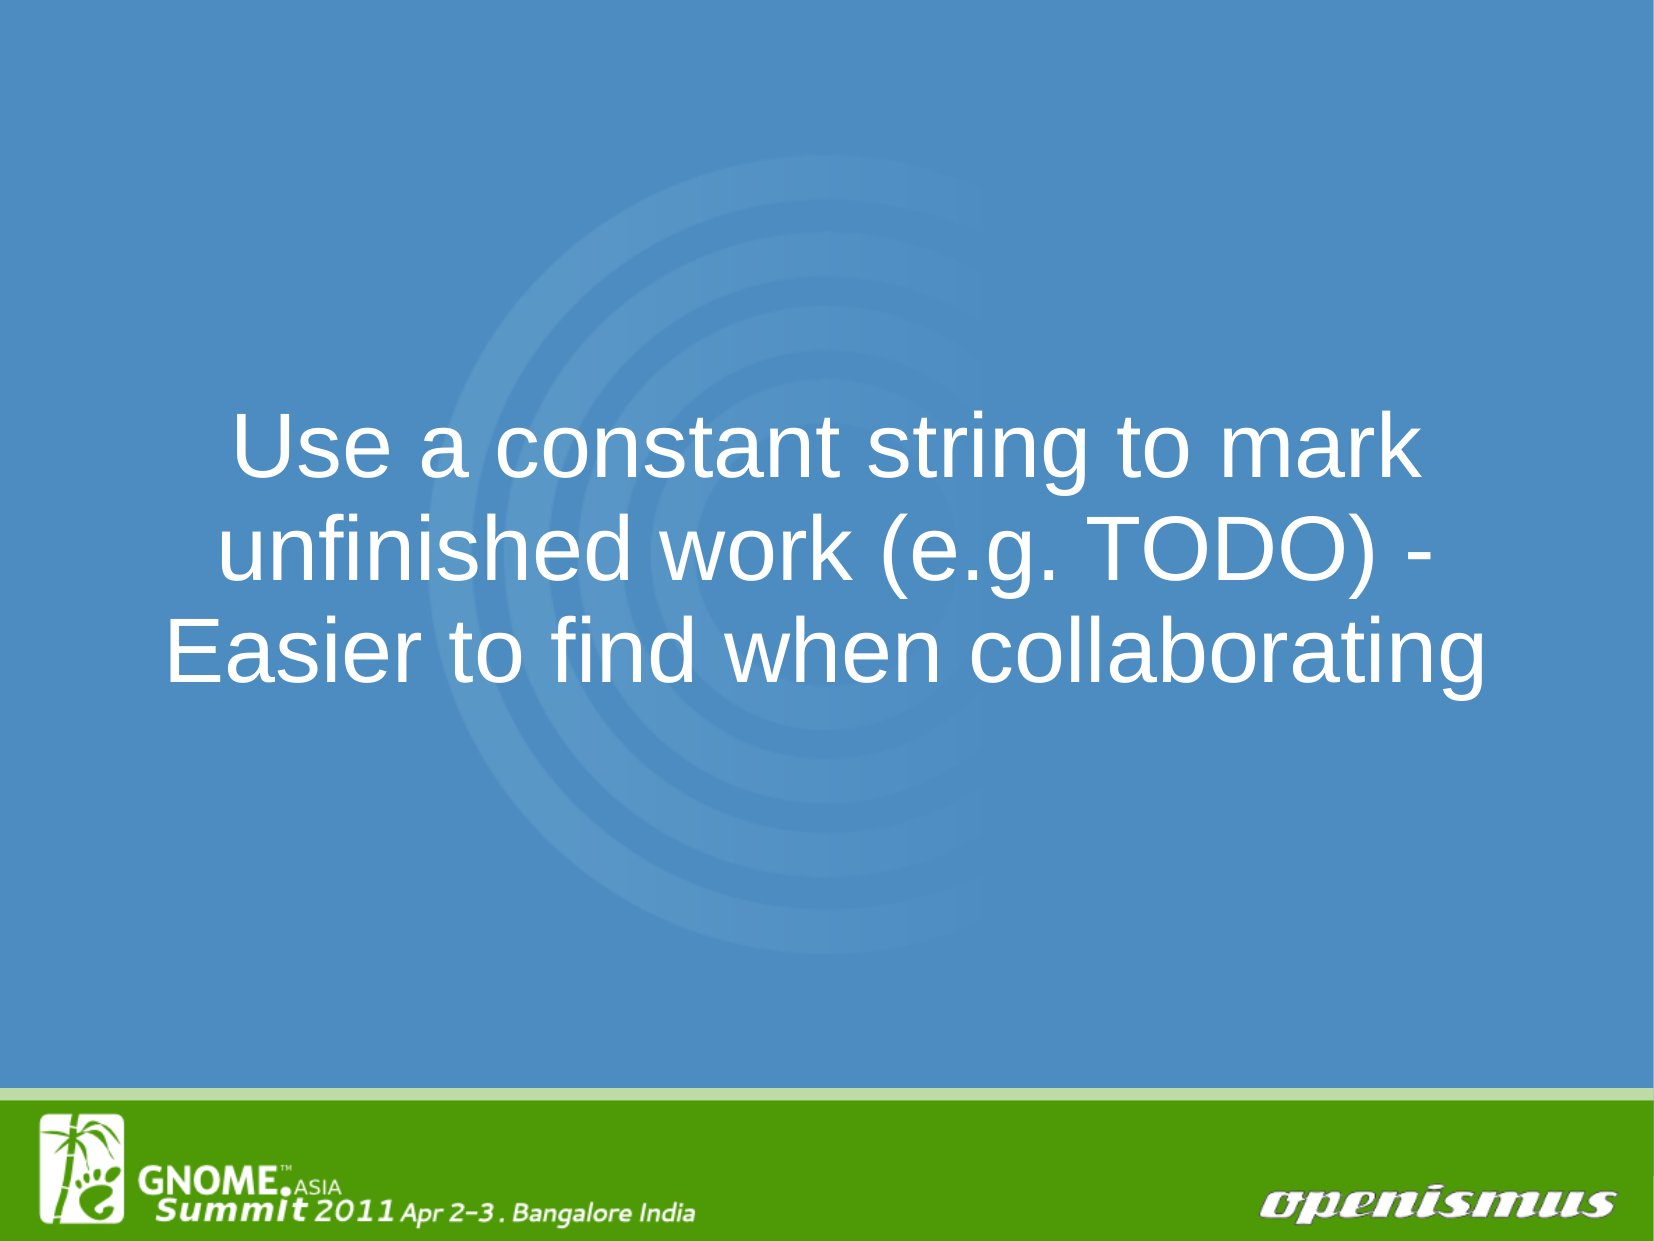

# Use a constant string to mark unfinished work (e.g. TODO) - Easier to find when collaborating